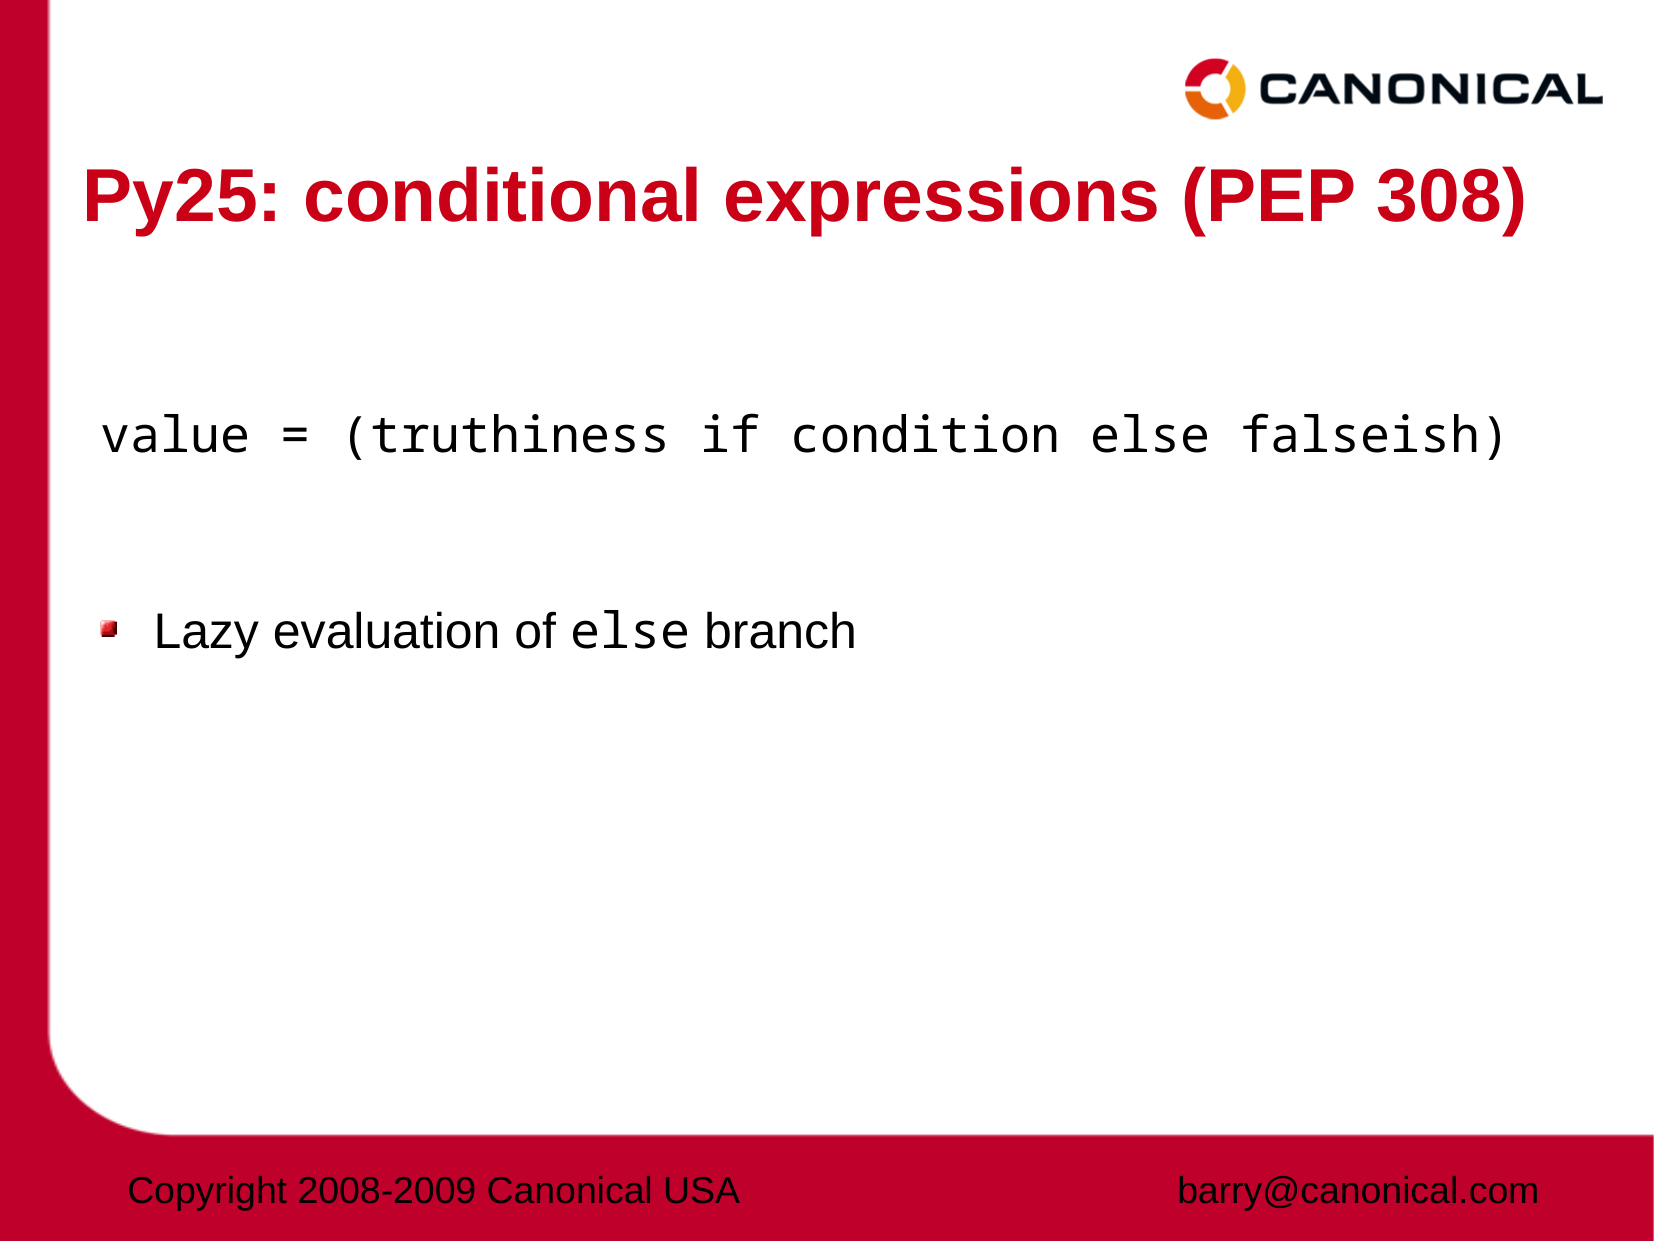

# Py25: conditional expressions (PEP 308)
value = (truthiness if condition else falseish)
Lazy evaluation of else branch